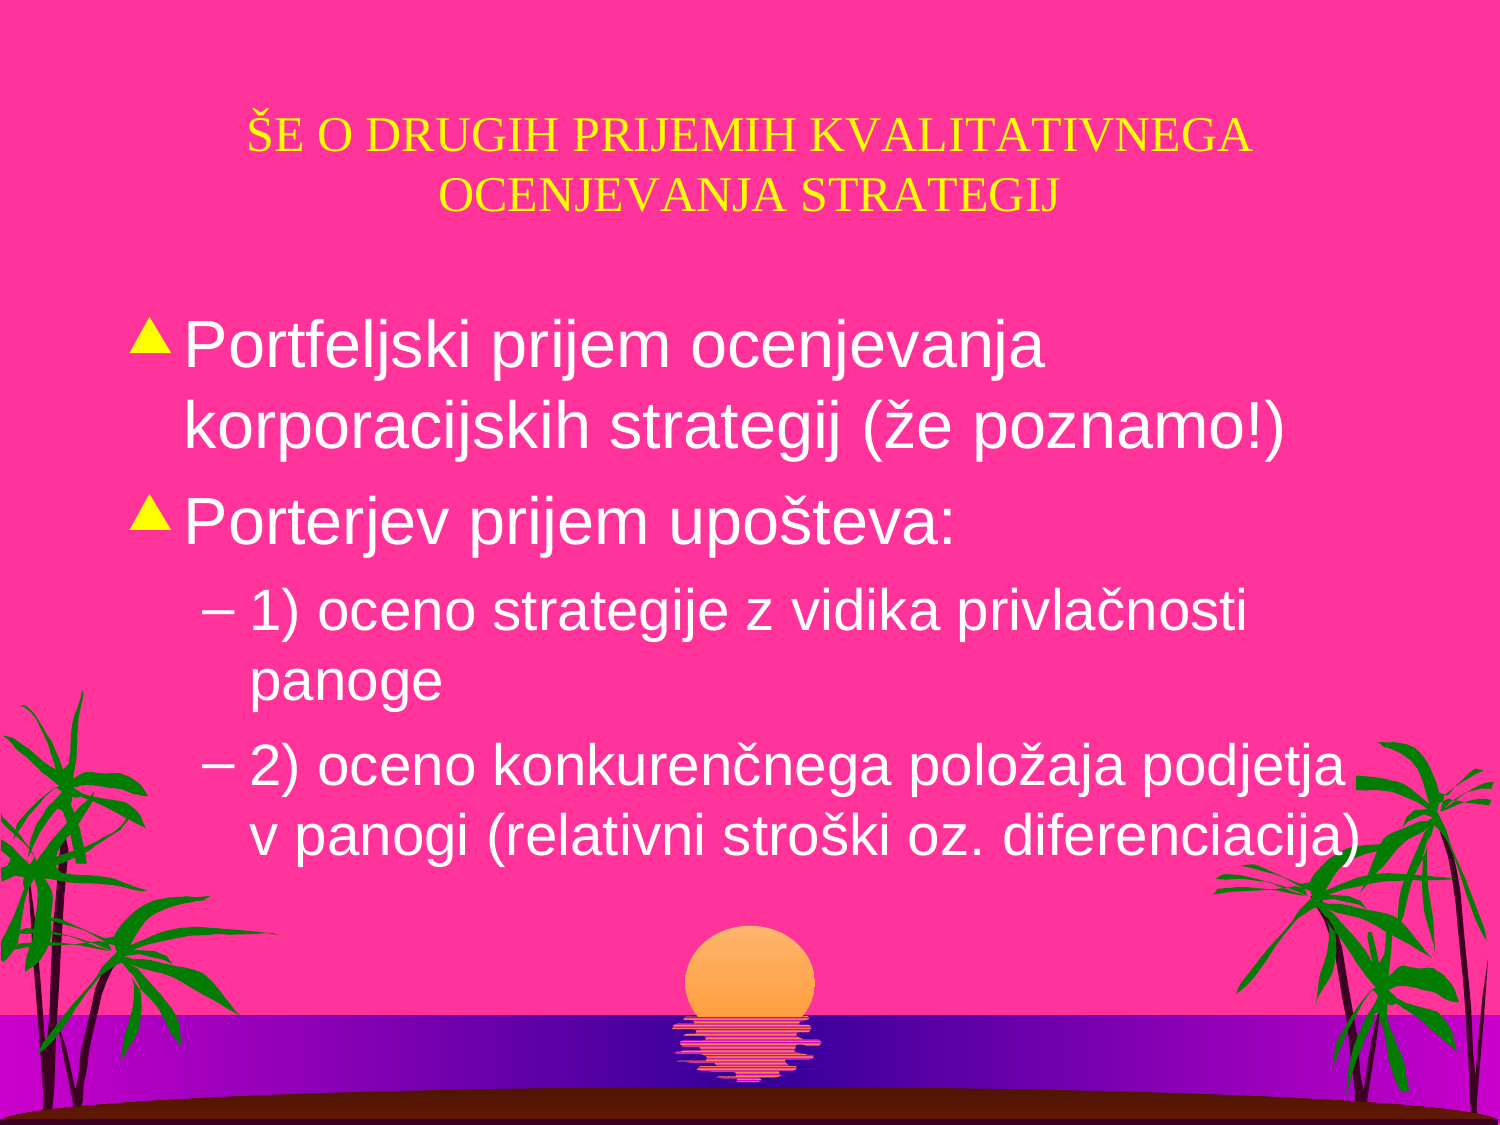

# ŠE O DRUGIH PRIJEMIH KVALITATIVNEGA OCENJEVANJA STRATEGIJ
Portfeljski prijem ocenjevanja korporacijskih strategij (že poznamo!)
Porterjev prijem upošteva:
1) oceno strategije z vidika privlačnosti panoge
2) oceno konkurenčnega položaja podjetja v panogi (relativni stroški oz. diferenciacija)